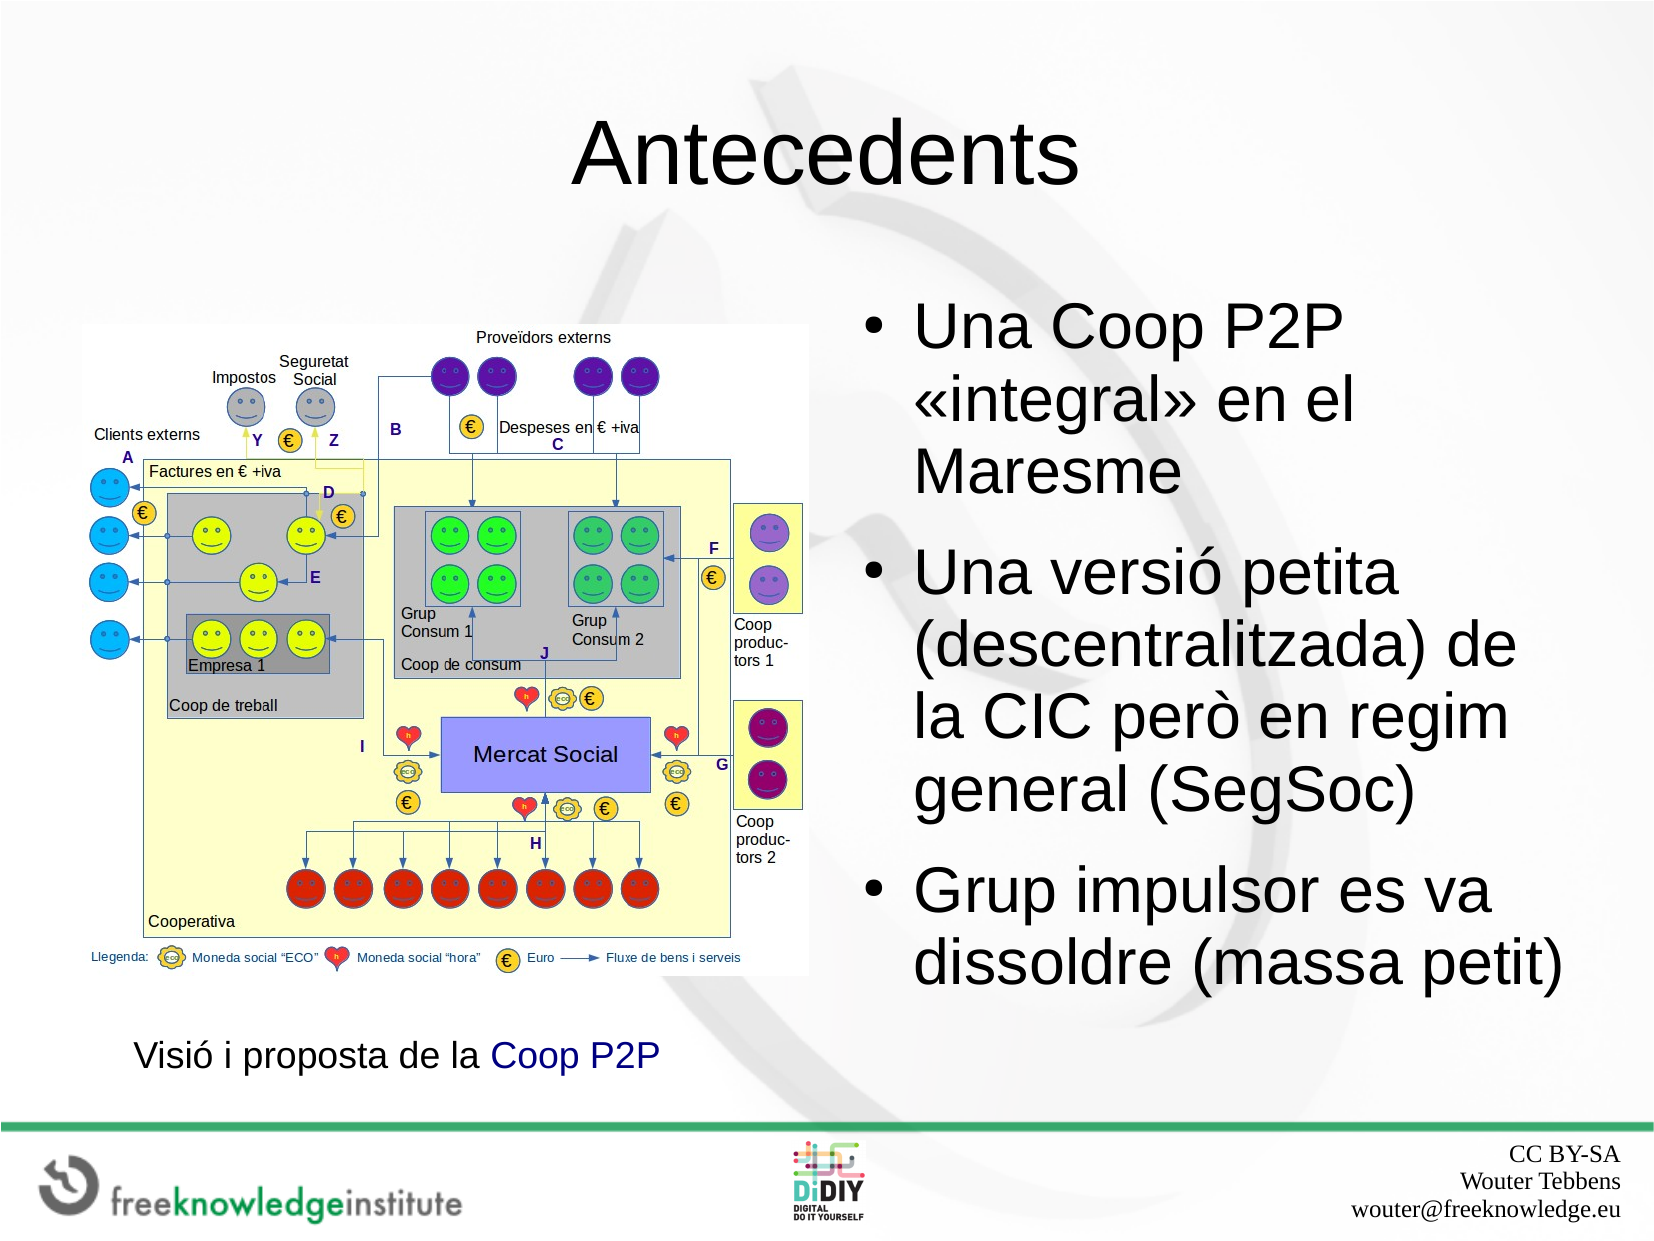

# Antecedents
Una Coop P2P «integral» en el Maresme
Una versió petita (descentralitzada) de la CIC però en regim general (SegSoc)
Grup impulsor es va dissoldre (massa petit)
Visió i proposta de la Coop P2P